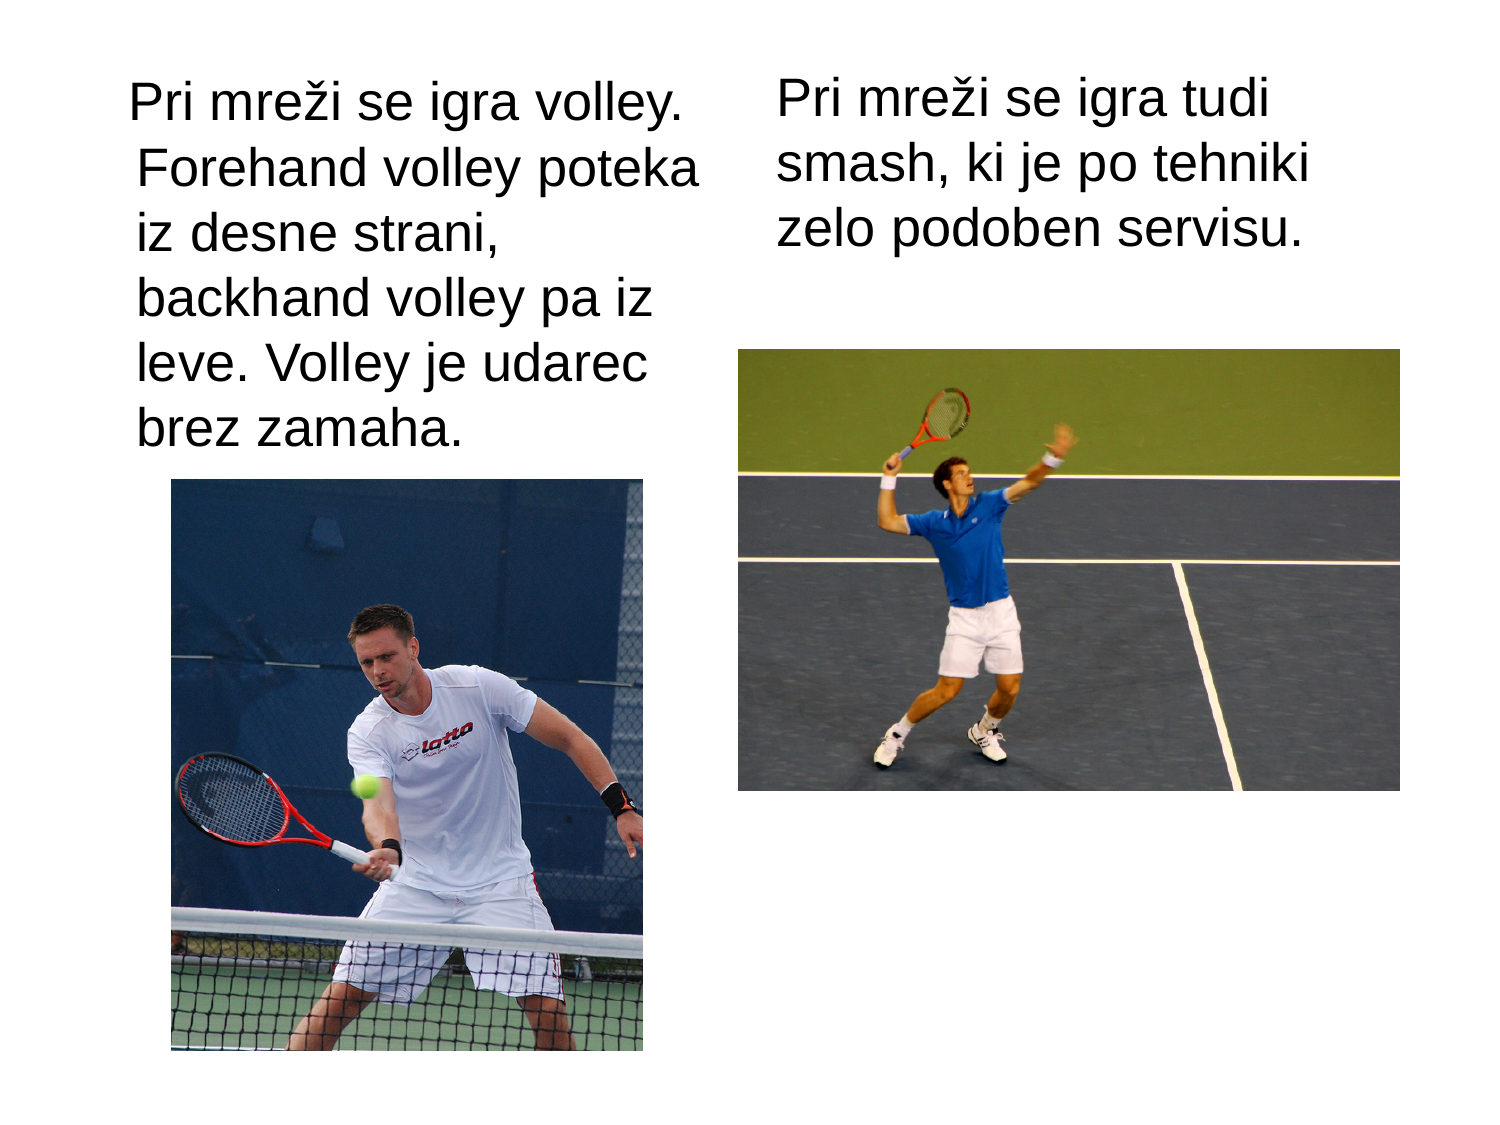

# Pri mreži se igra volley. Forehand volley poteka iz desne strani, backhand volley pa iz leve. Volley je udarec brez zamaha.
Pri mreži se igra tudi smash, ki je po tehniki zelo podoben servisu.